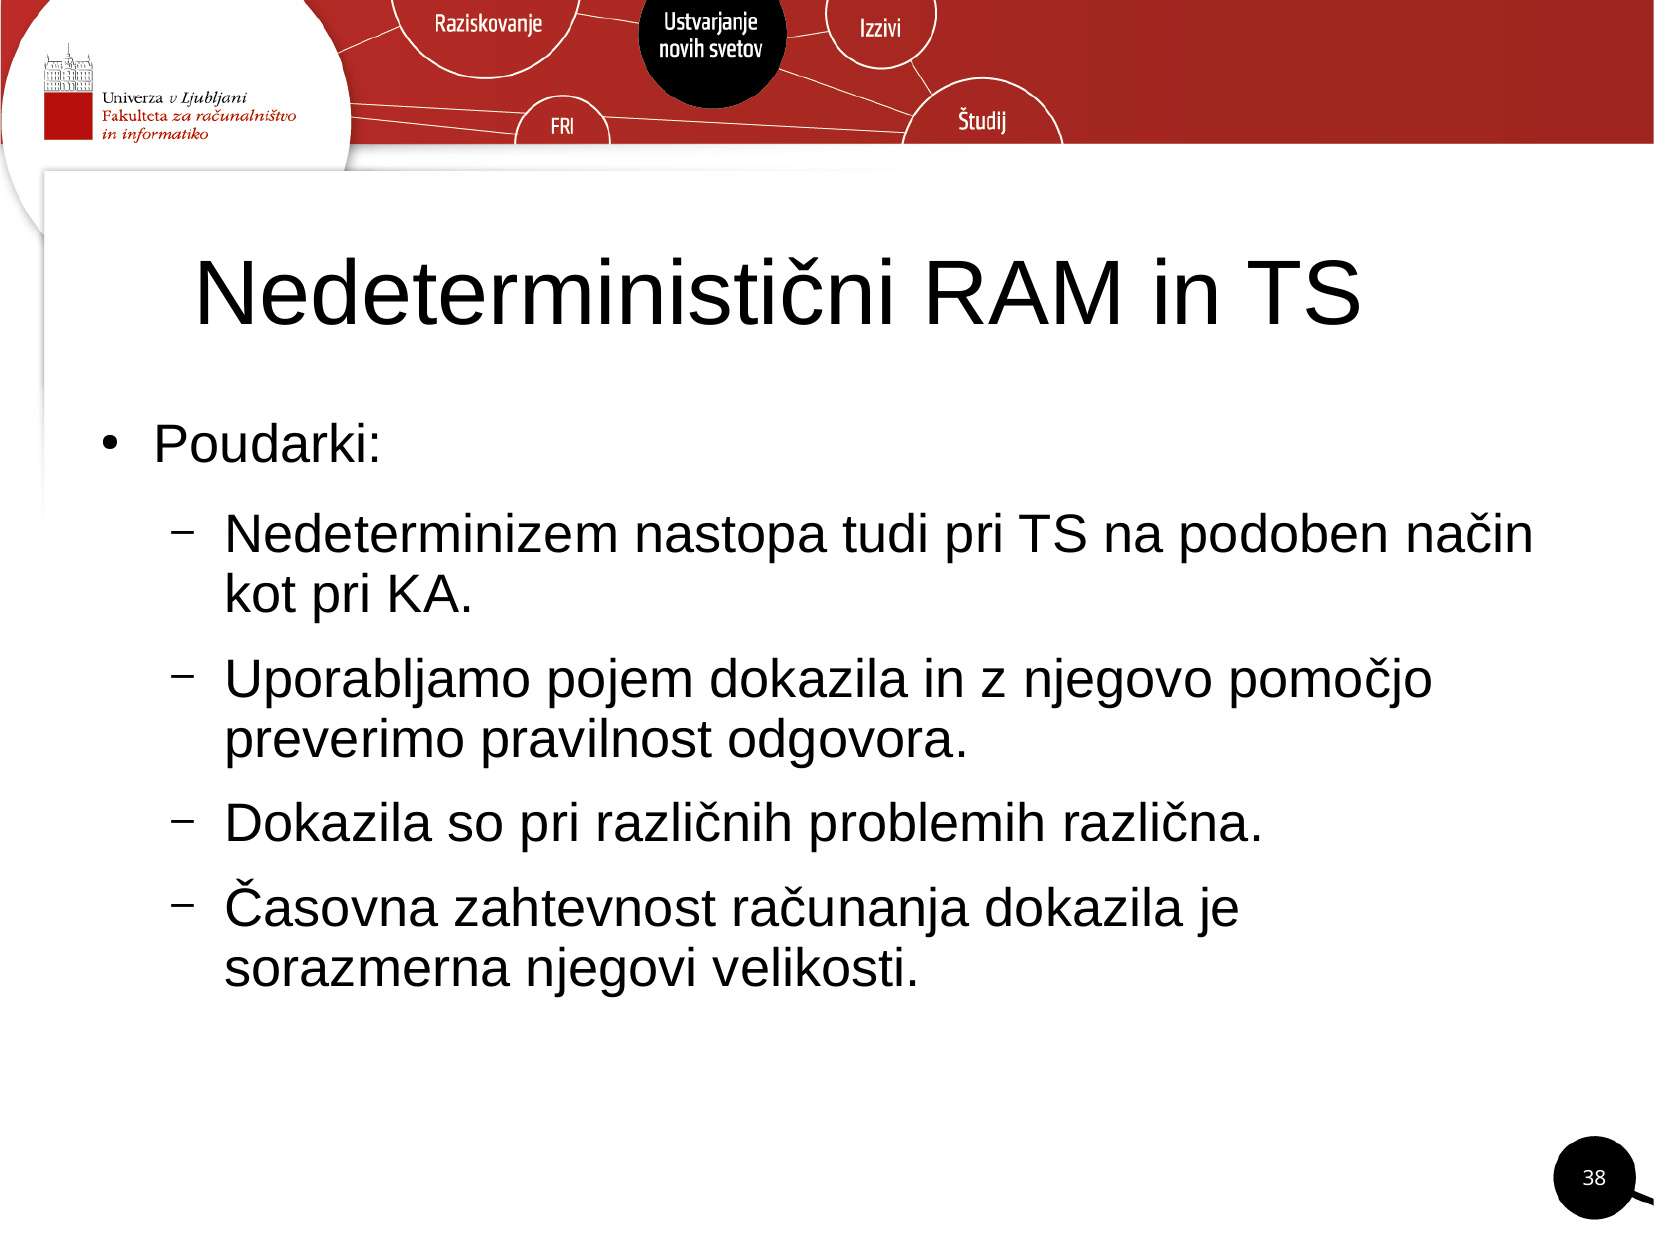

# Nedeterministični RAM in TS
Poudarki:
Nedeterminizem nastopa tudi pri TS na podoben način kot pri KA.
Uporabljamo pojem dokazila in z njegovo pomočjo preverimo pravilnost odgovora.
Dokazila so pri različnih problemih različna.
Časovna zahtevnost računanja dokazila je sorazmerna njegovi velikosti.